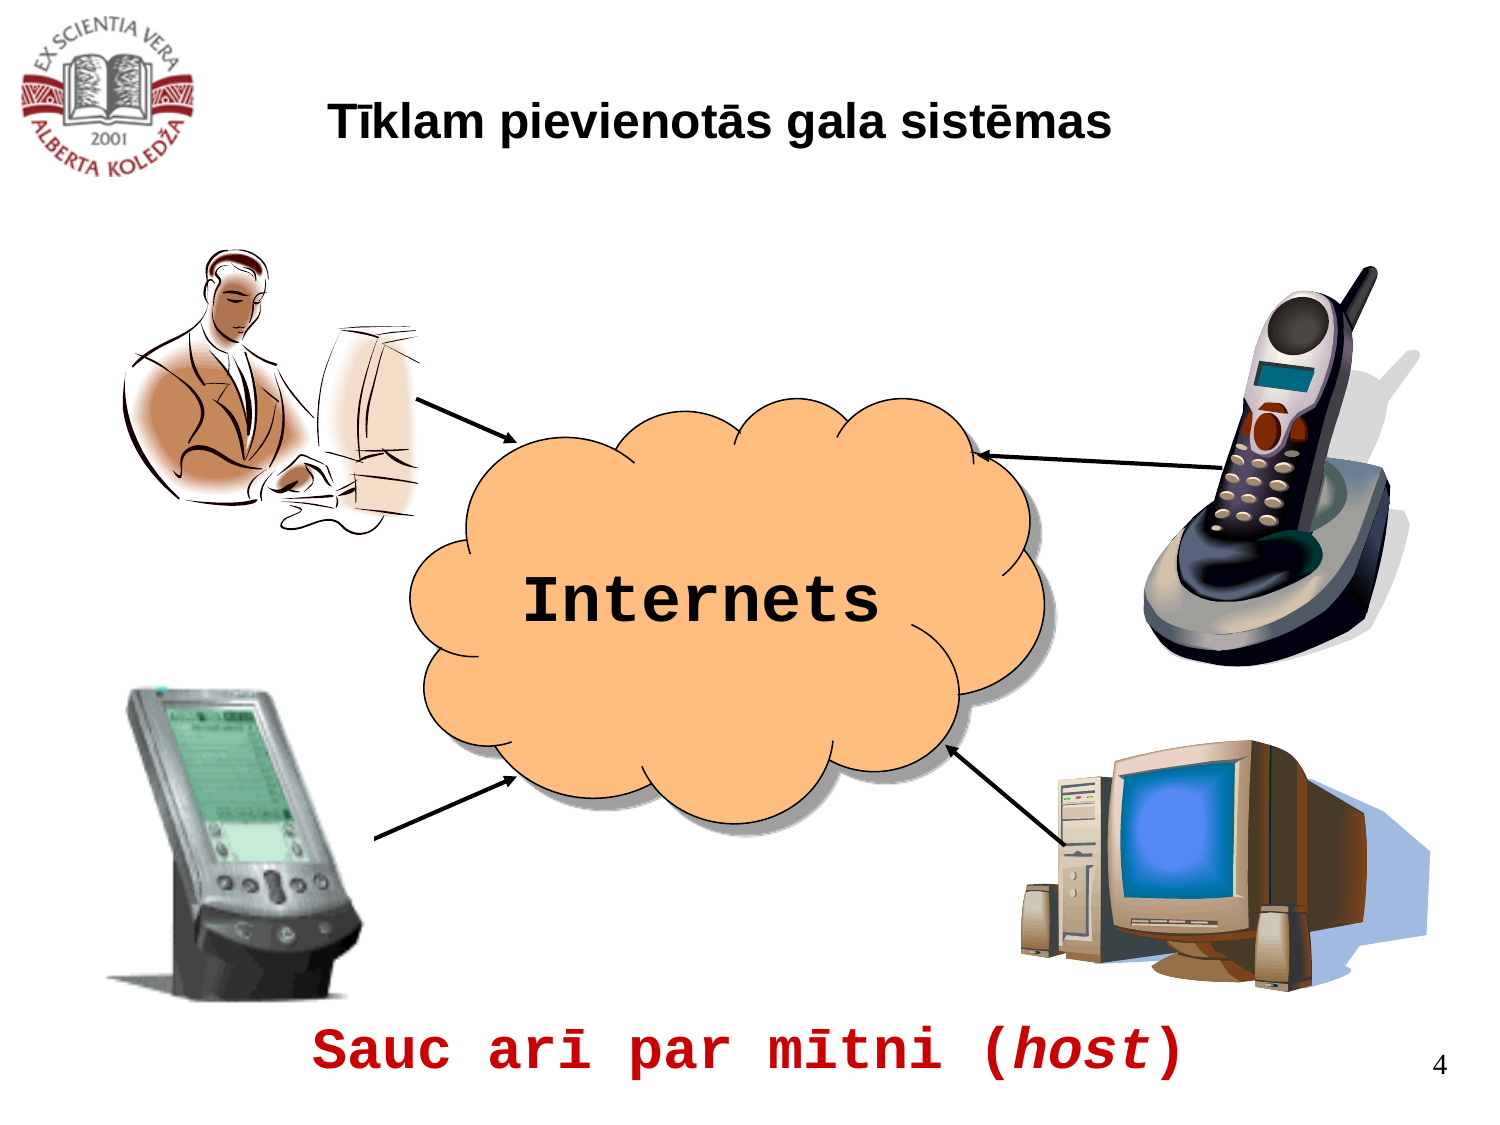

# Tīklam pievienotās gala sistēmas
Internets
Sauc arī par mītni (host)
3